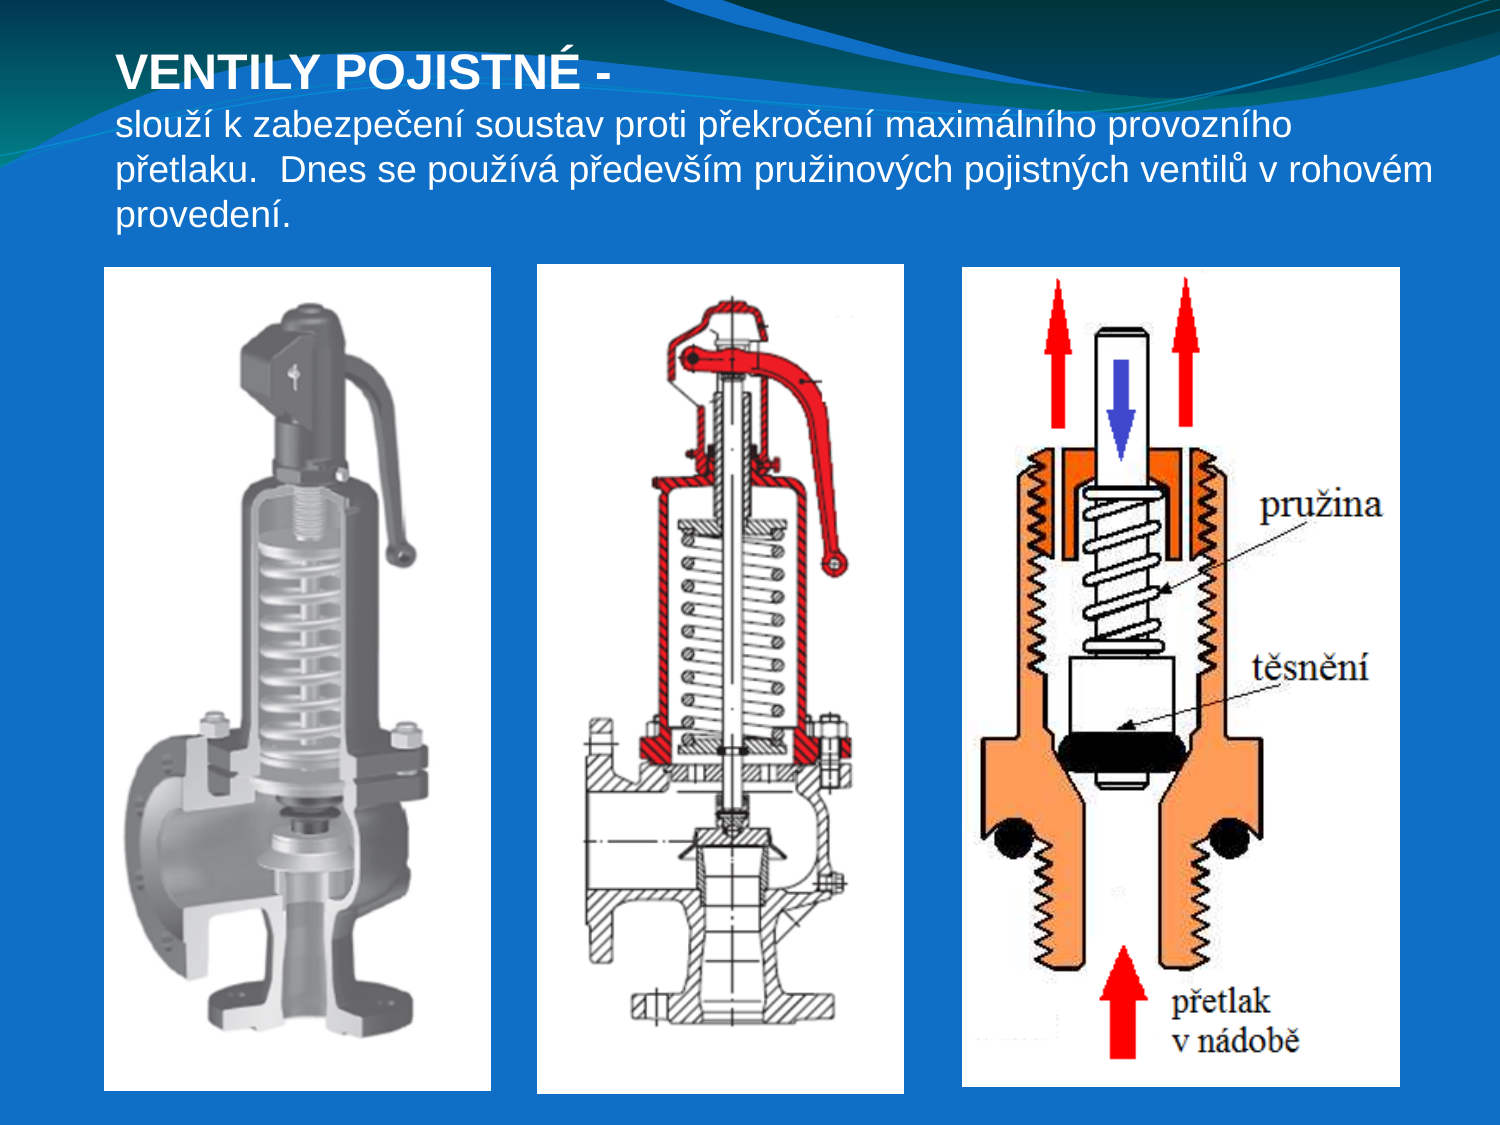

VENTILY POJISTNÉ -
slouží k zabezpečení soustav proti překročení maximálního provozního přetlaku. Dnes se používá především pružinových pojistných ventilů v rohovém provedení.